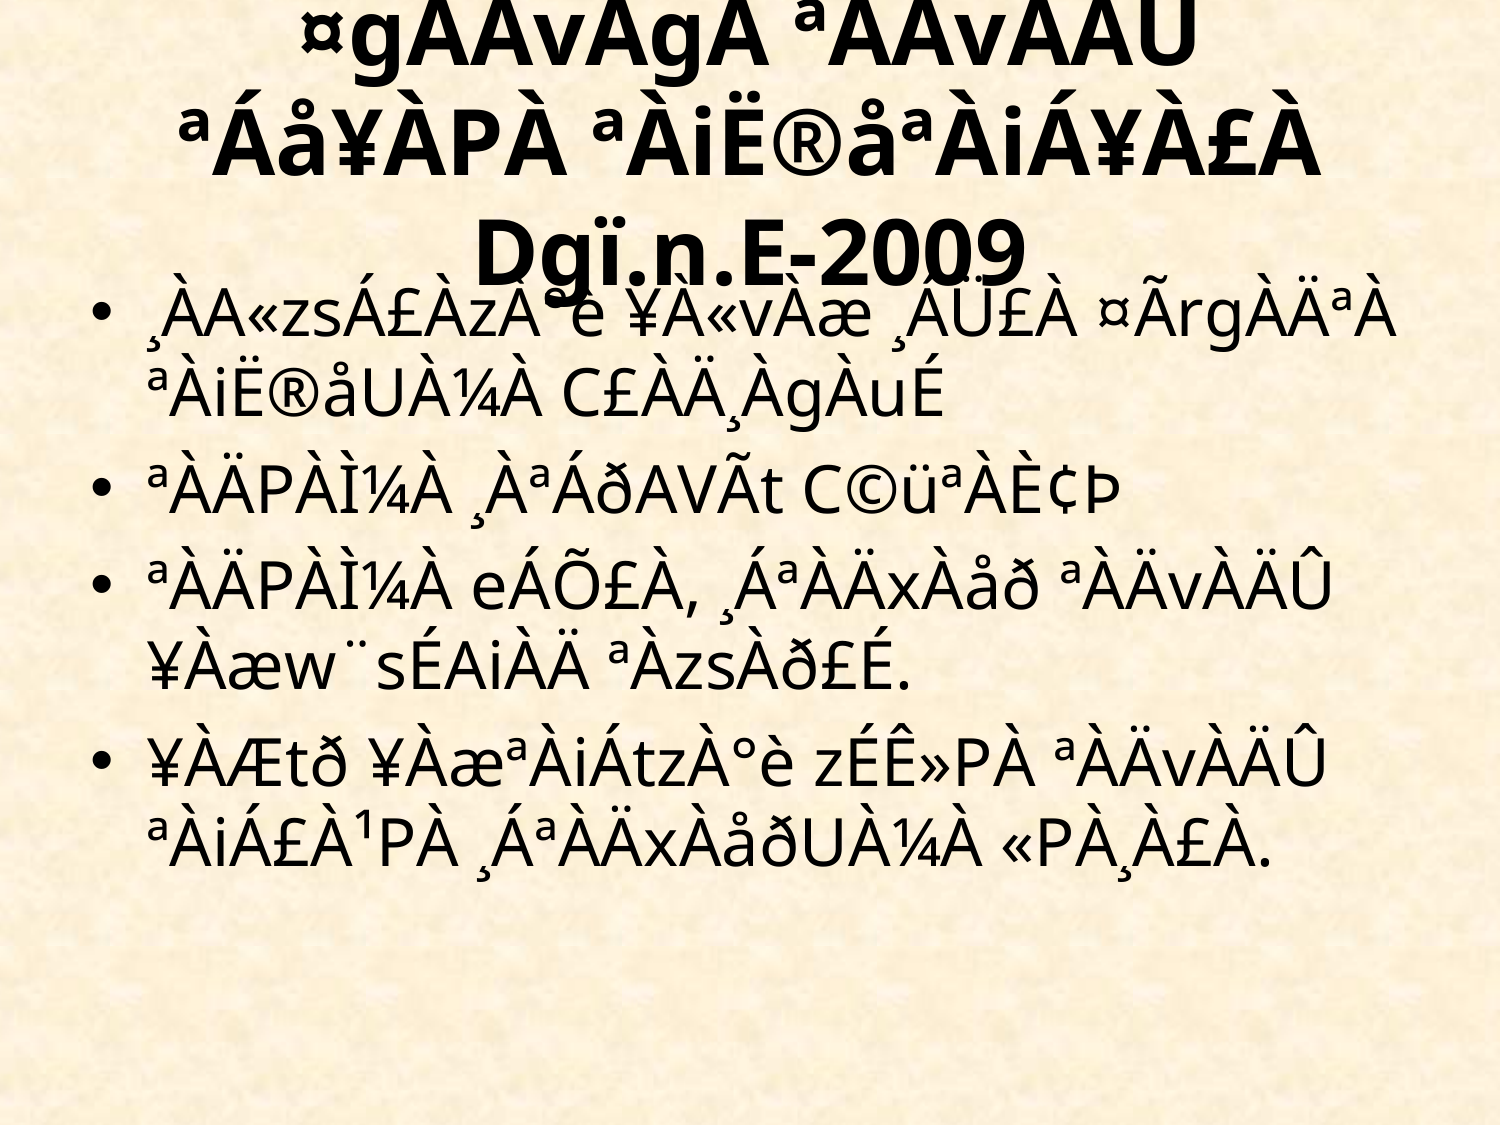

¤gÀAvÀgÀ ªÀÄvÀÄÛ ªÁå¥ÀPÀ ªÀiË®åªÀiÁ¥À£À Dgï.n.E-2009
¸ÀA«zsÁ£ÀzÀ°è ¥À«vÀæ ¸ÁÜ£À ¤ÃrgÀÄªÀ ªÀiË®åUÀ¼À C£ÀÄ¸ÀgÀuÉ
ªÀÄPÀÌ¼À ¸ÀªÁðAVÃt C©üªÀÈ¢Þ
ªÀÄPÀÌ¼À eÁÕ£À, ¸ÁªÀÄxÀåð ªÀÄvÀÄÛ ¥Àæw¨sÉAiÀÄ ªÀzsÀð£É.
¥ÀÆtð ¥ÀæªÀiÁtzÀ°è zÉÊ»PÀ ªÀÄvÀÄÛ ªÀiÁ£À¹PÀ ¸ÁªÀÄxÀåðUÀ¼À «PÀ¸À£À.